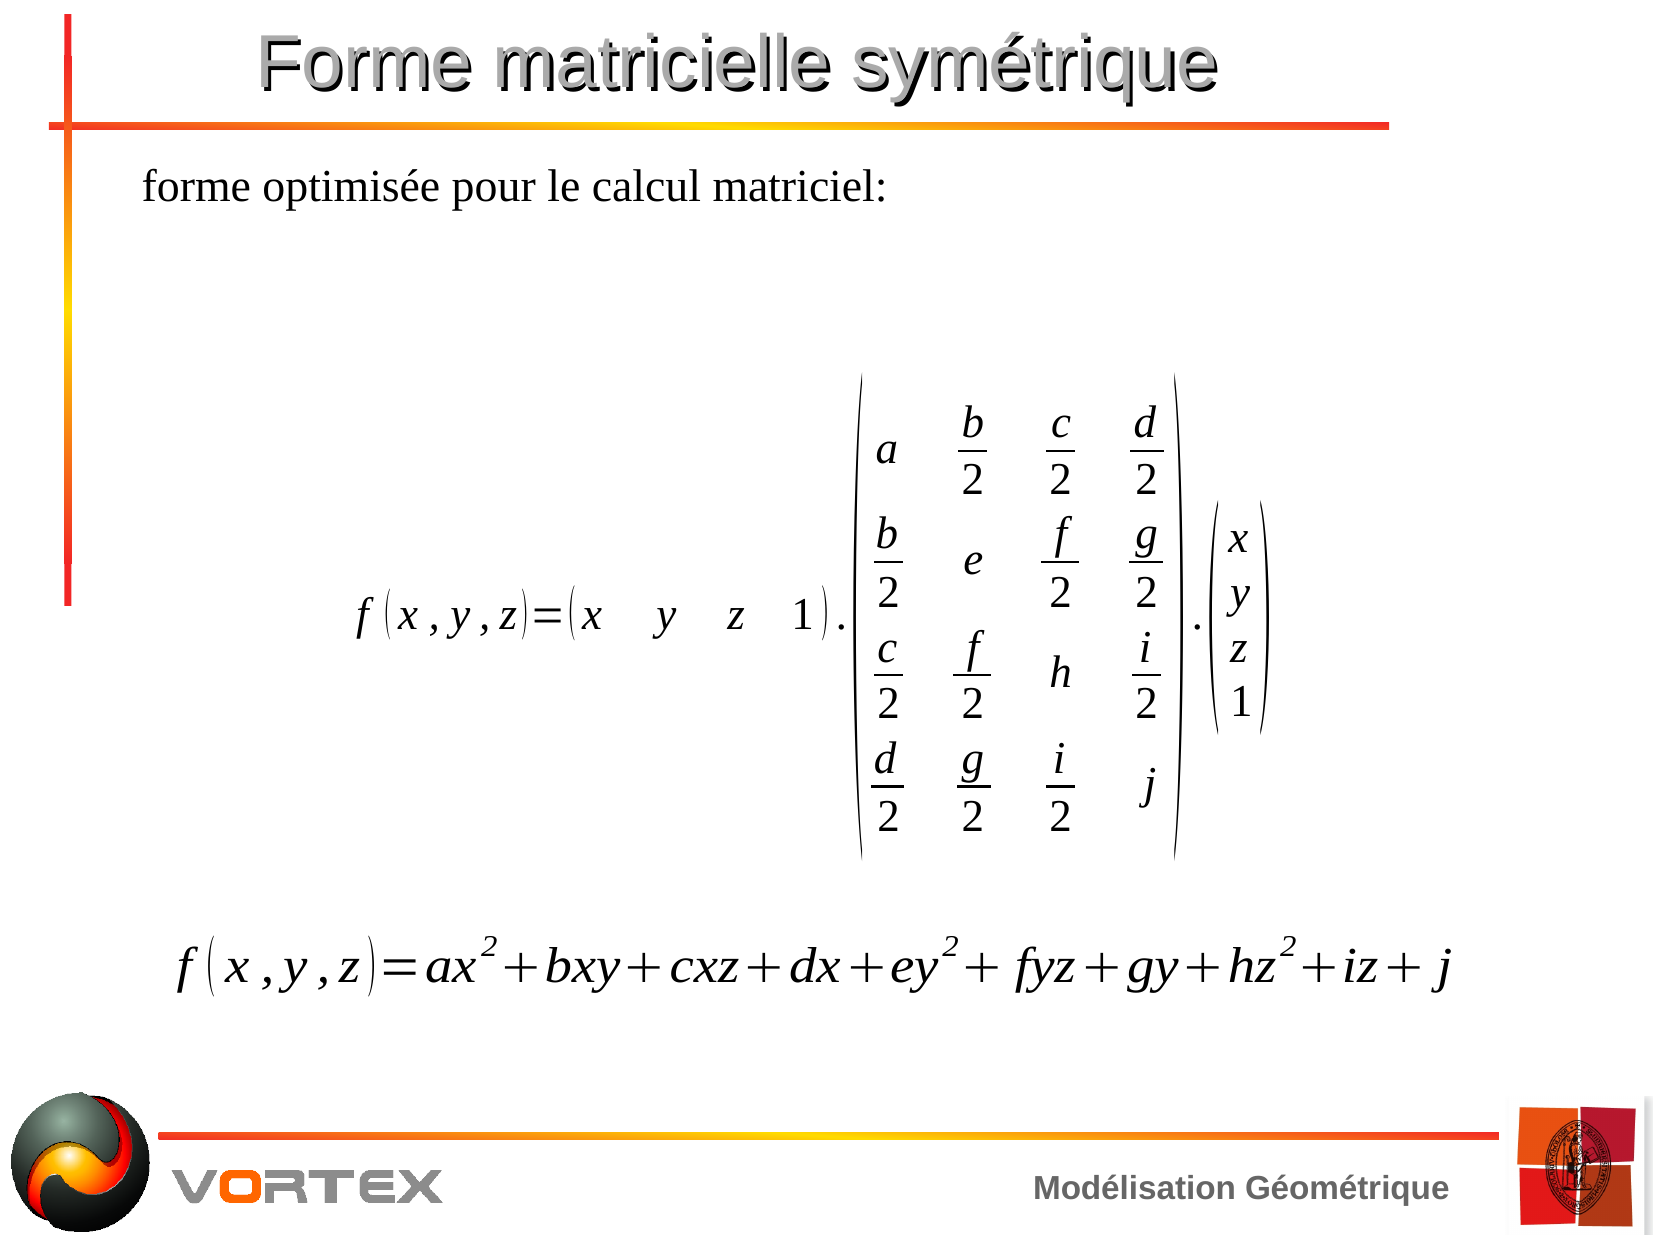

# Forme matricielle symétrique
forme optimisée pour le calcul matriciel: